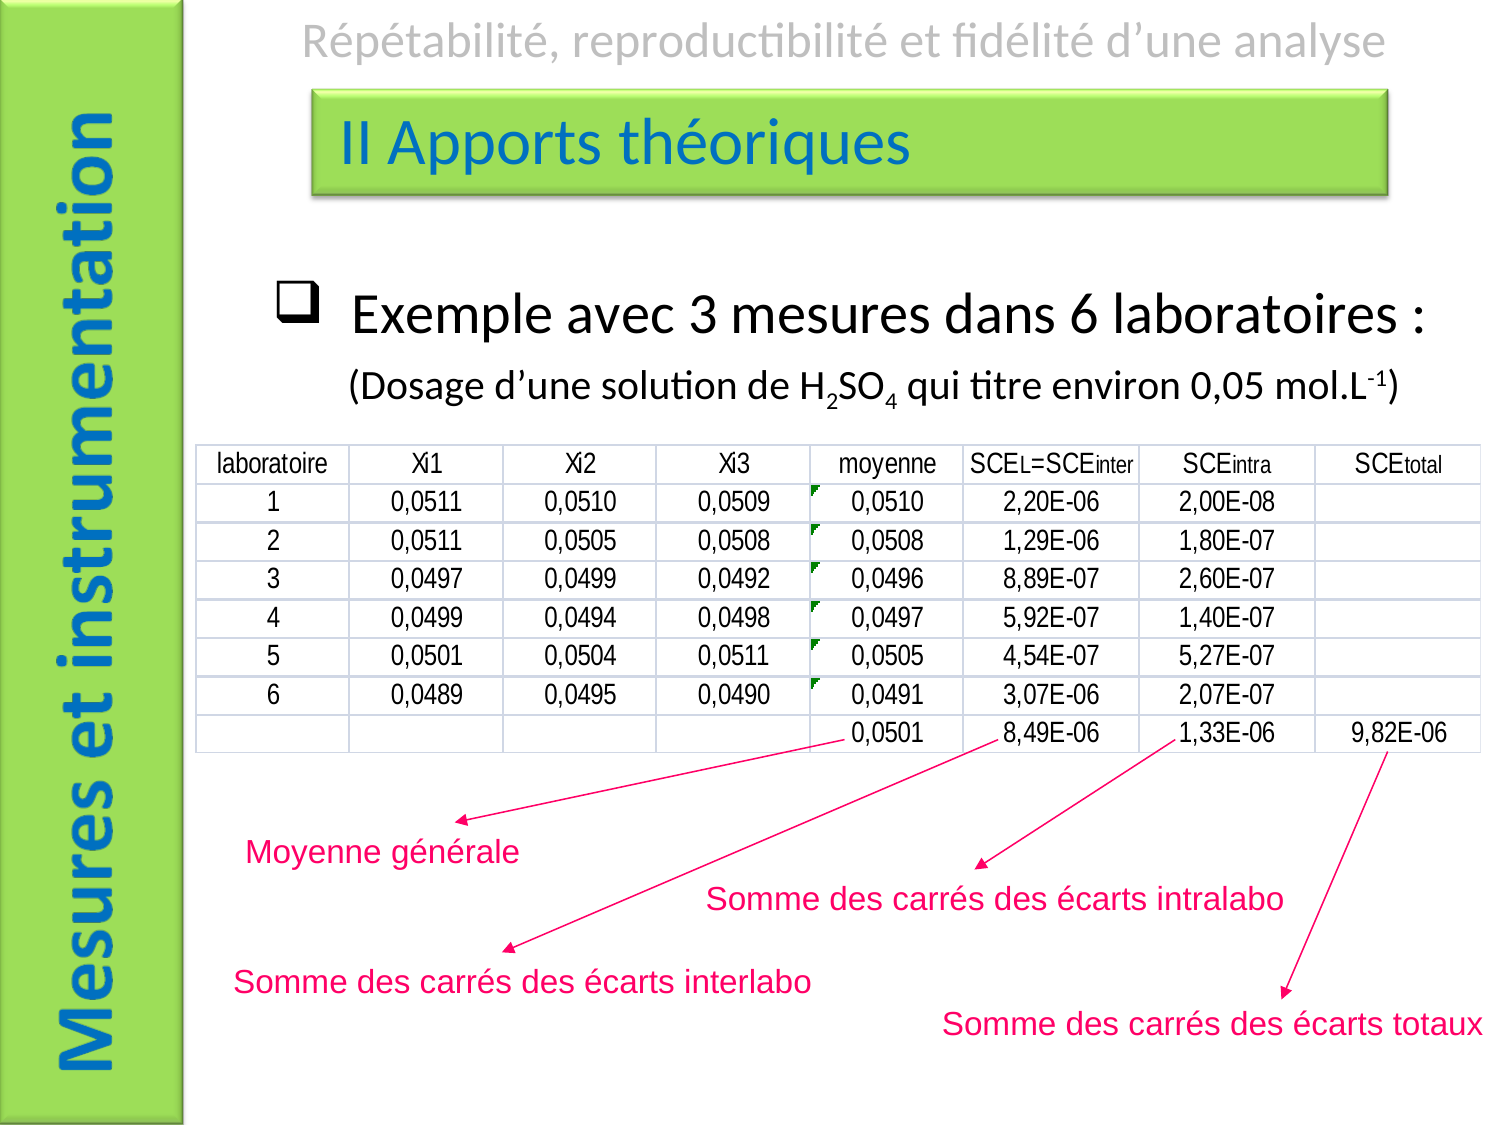

Répétabilité, reproductibilité et fidélité d’une analyse
II Apports théoriques
 Exemple avec 3 mesures dans 6 laboratoires :
		(Dosage d’une solution de H2SO4 qui titre environ 0,05 mol.L-1)
Moyenne générale
Somme des carrés des écarts intralabo
Somme des carrés des écarts interlabo
Somme des carrés des écarts totaux